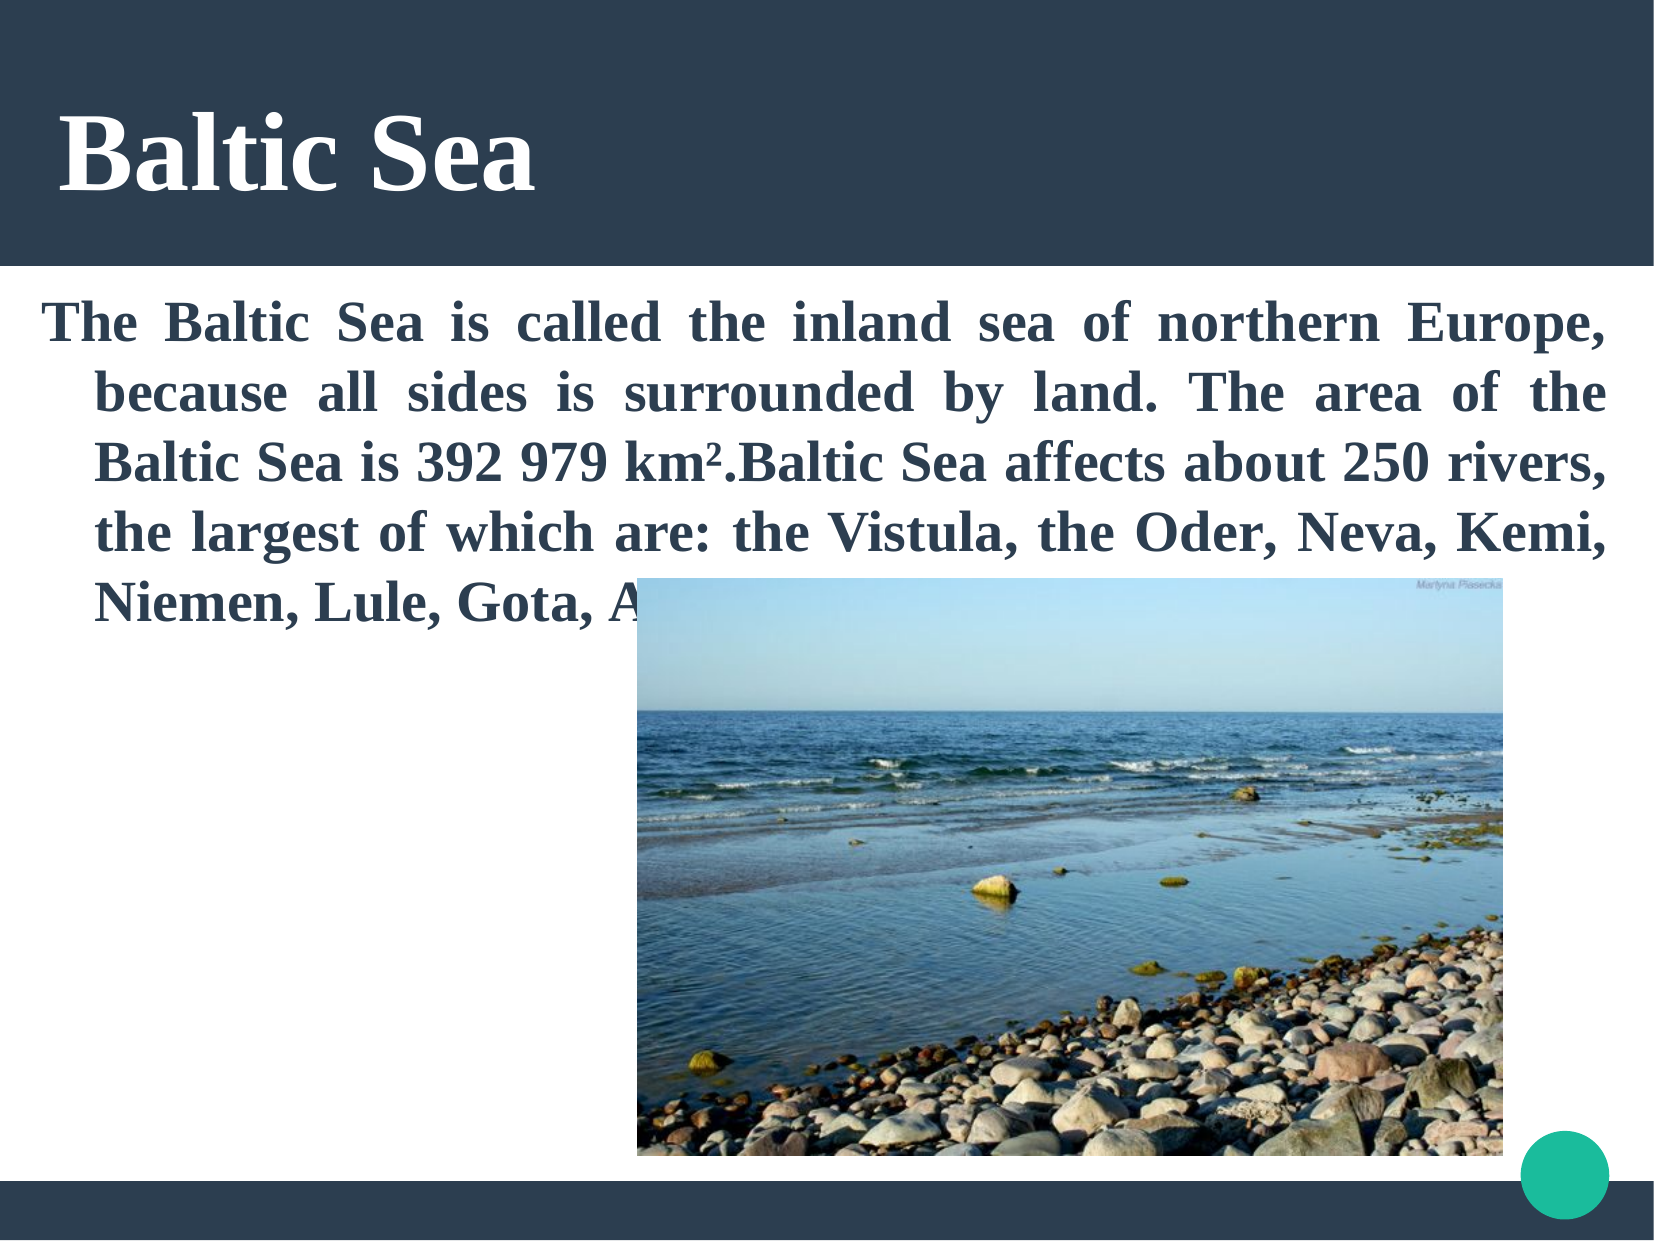

# Baltic Sea
The Baltic Sea is called the inland sea of northern Europe, because all sides is surrounded by land. The area of the Baltic Sea is 392 979 km².Baltic Sea affects about 250 rivers, the largest of which are: the Vistula, the Oder, Neva, Kemi, Niemen, Lule, Gota, Angerman and Daugava.